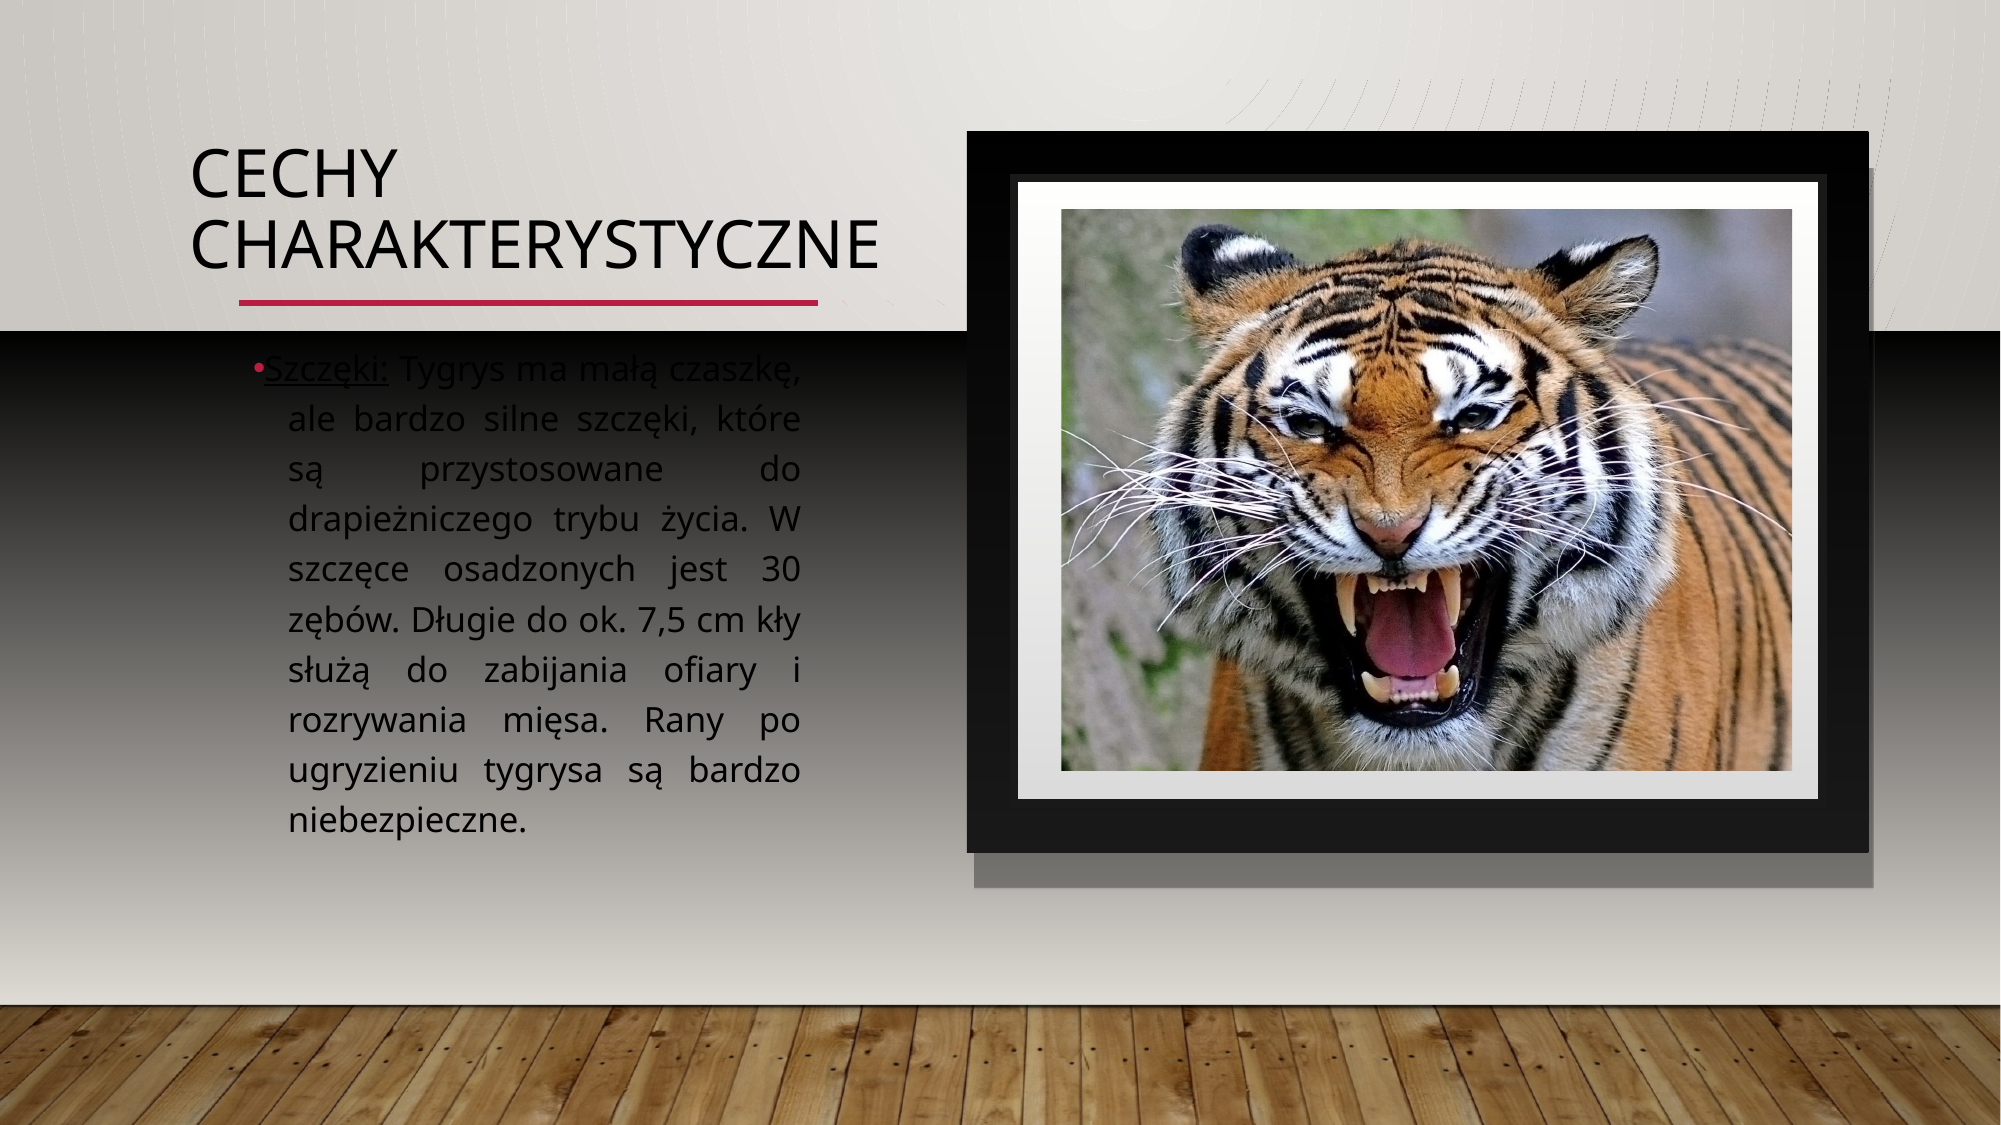

# Cechy charakterystyczne
Szczęki: Tygrys ma małą czaszkę, ale bardzo silne szczęki, które są przystosowane do drapieżniczego trybu życia. W szczęce osadzonych jest 30 zębów. Długie do ok. 7,5 cm kły służą do zabijania ofiary i rozrywania mięsa. Rany po ugryzieniu tygrysa są bardzo niebezpieczne.